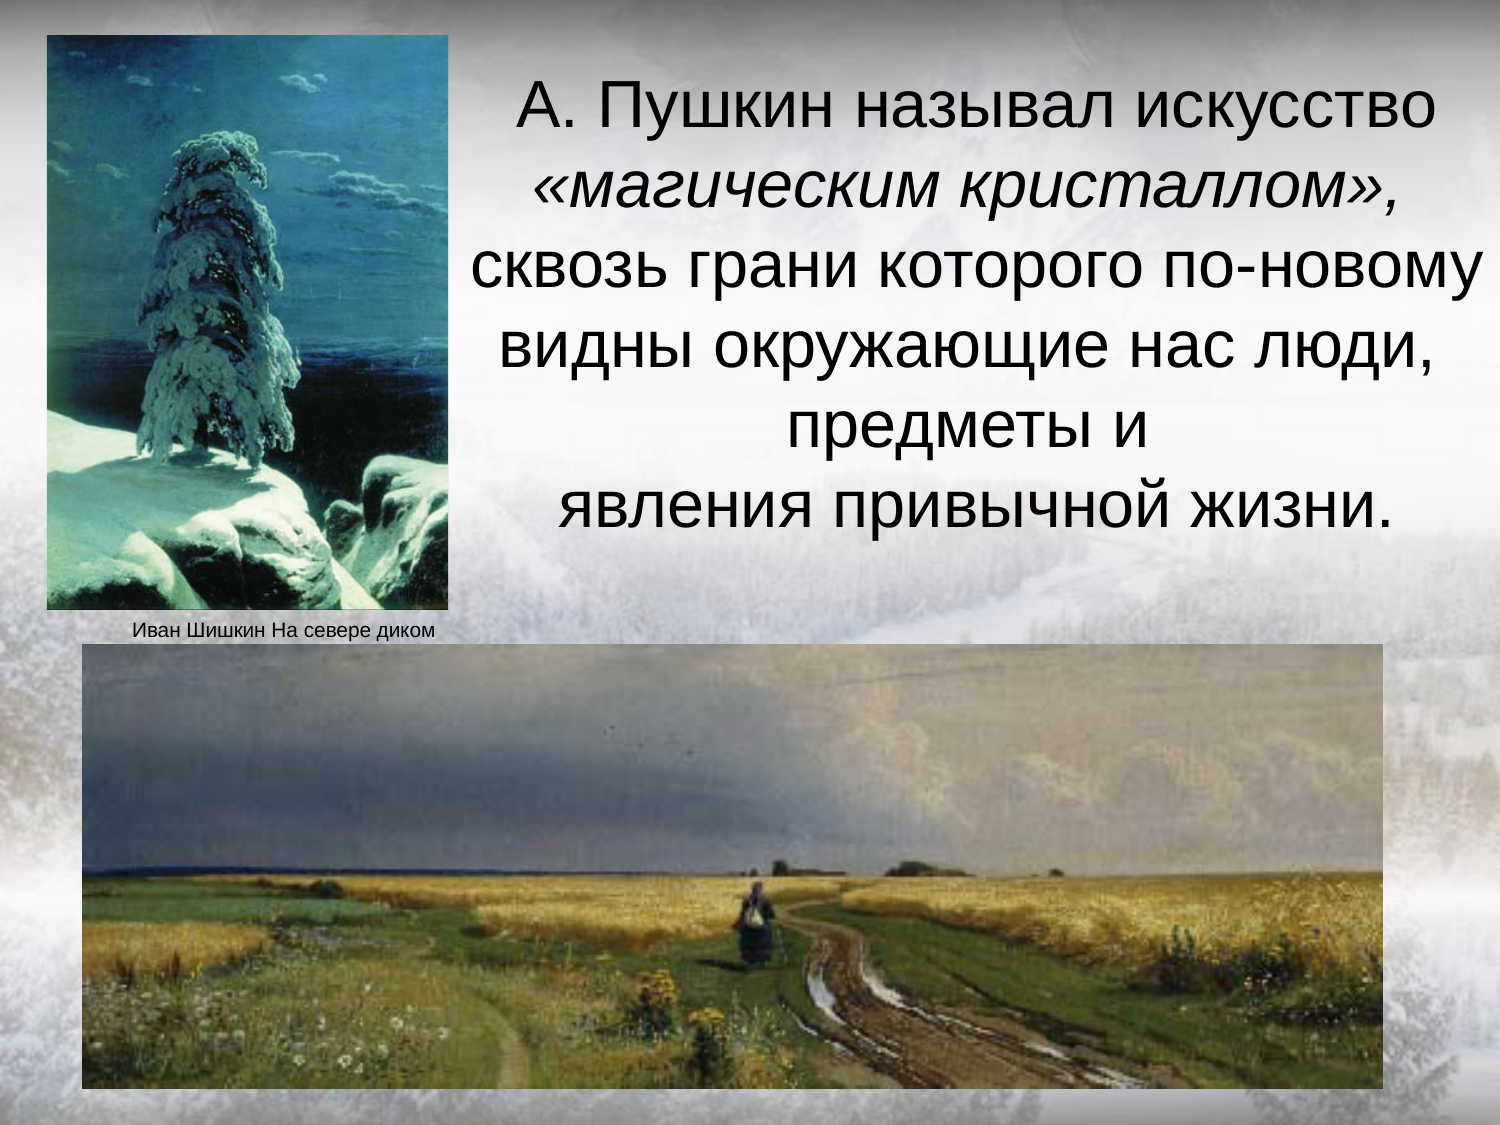

#
А. Пушкин называл искусство «магическим кристаллом»,
сквозь грани которого по-новому видны окружающие нас люди,
предметы и
явления привычной жизни.
Иван Шишкин На севере диком